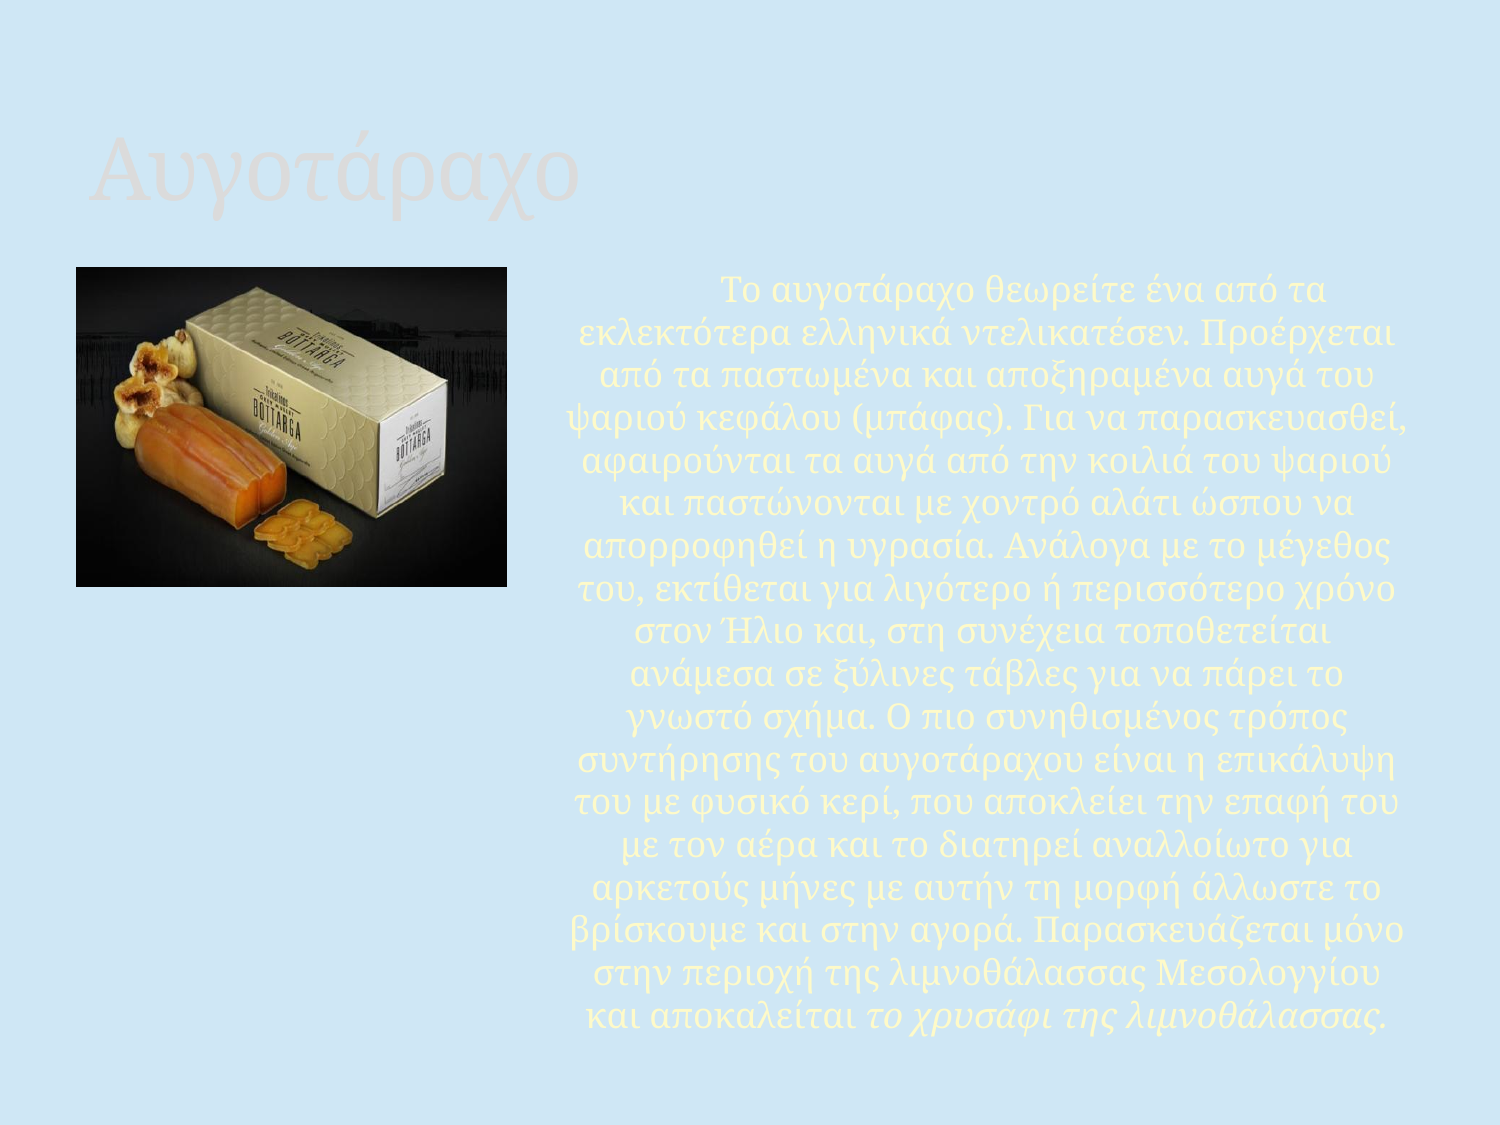

# Αυγοτάραχο
 Το αυγοτάραχο θεωρείτε ένα από τα εκλεκτότερα ελληνικά ντελικατέσεν. Προέρχεται από τα παστωμένα και αποξηραμένα αυγά του ψαριού κεφάλου (μπάφας). Για να παρασκευασθεί, αφαιρούνται τα αυγά από την κοιλιά του ψαριού και παστώνονται με χοντρό αλάτι ώσπου να απορροφηθεί η υγρασία. Ανάλογα με το μέγεθος του, εκτίθεται για λιγότερο ή περισσότερο χρόνο στον Ήλιο και, στη συνέχεια τοποθετείται ανάμεσα σε ξύλινες τάβλες για να πάρει το γνωστό σχήμα. Ο πιο συνηθισμένος τρόπος συντήρησης του αυγοτάραχου είναι η επικάλυψη του με φυσικό κερί, που αποκλείει την επαφή του με τον αέρα και το διατηρεί αναλλοίωτο για αρκετούς μήνες με αυτήν τη μορφή άλλωστε το βρίσκουμε και στην αγορά. Παρασκευάζεται μόνο στην περιοχή της λιμνοθάλασσας Μεσολογγίου και αποκαλείται το χρυσάφι της λιμνοθάλασσας.